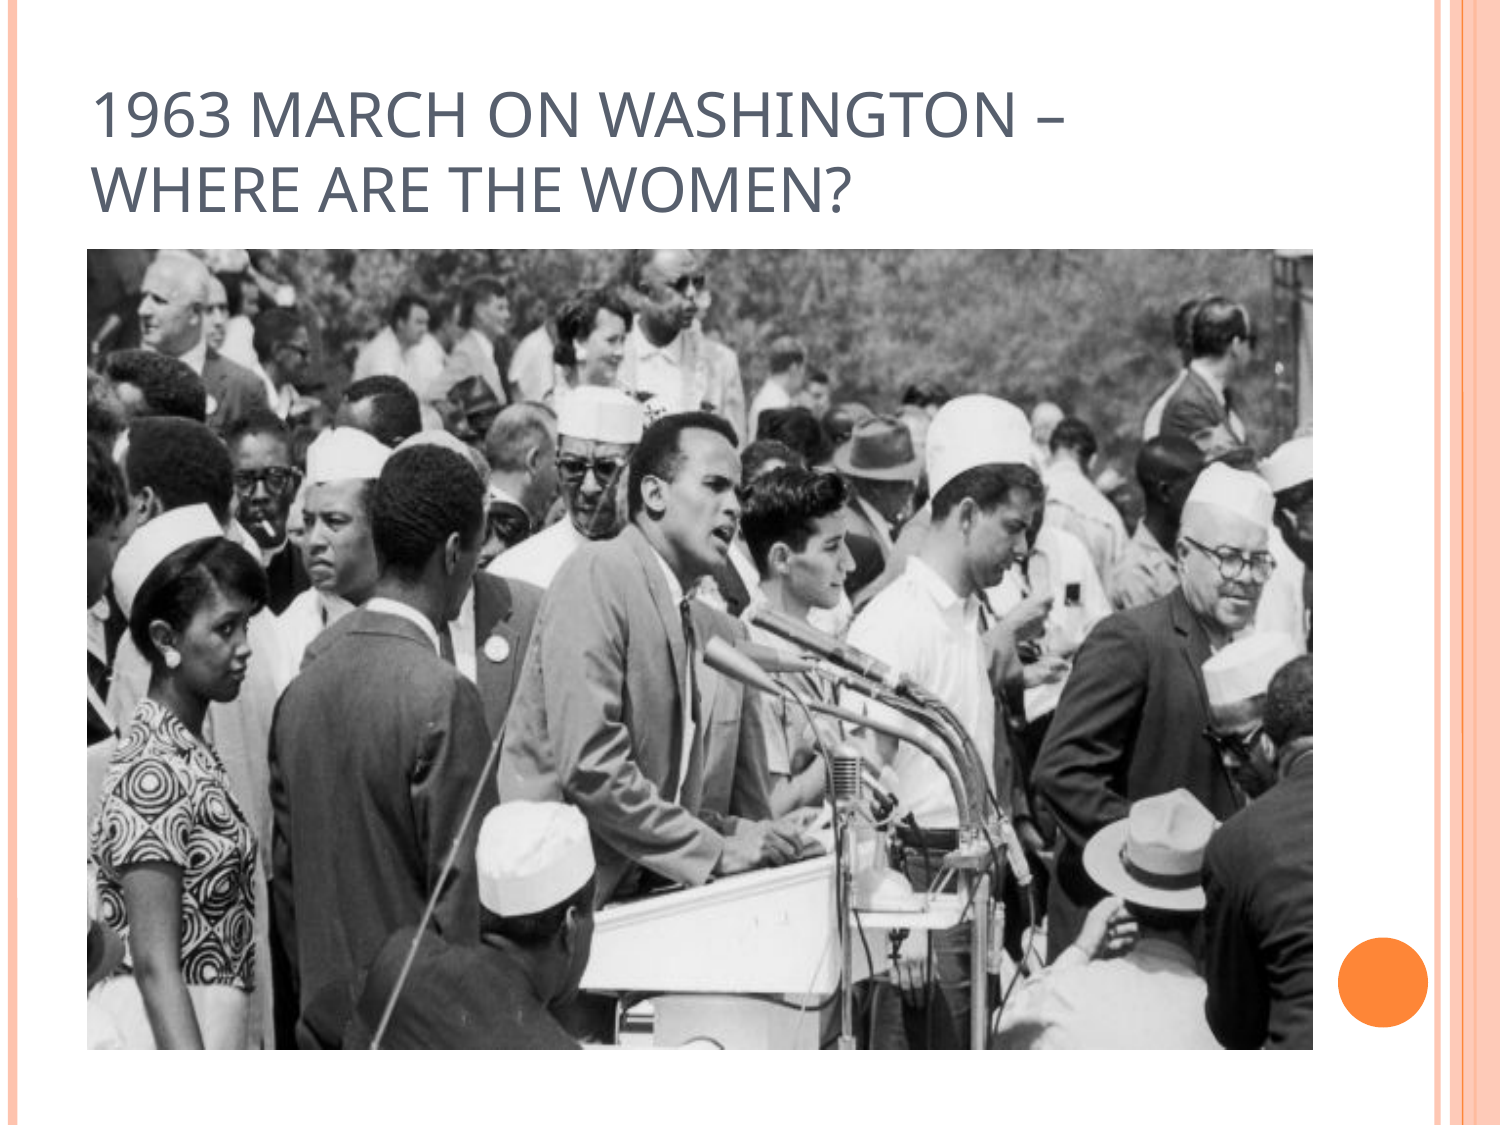

# 1963 March on Washington – where are the women?